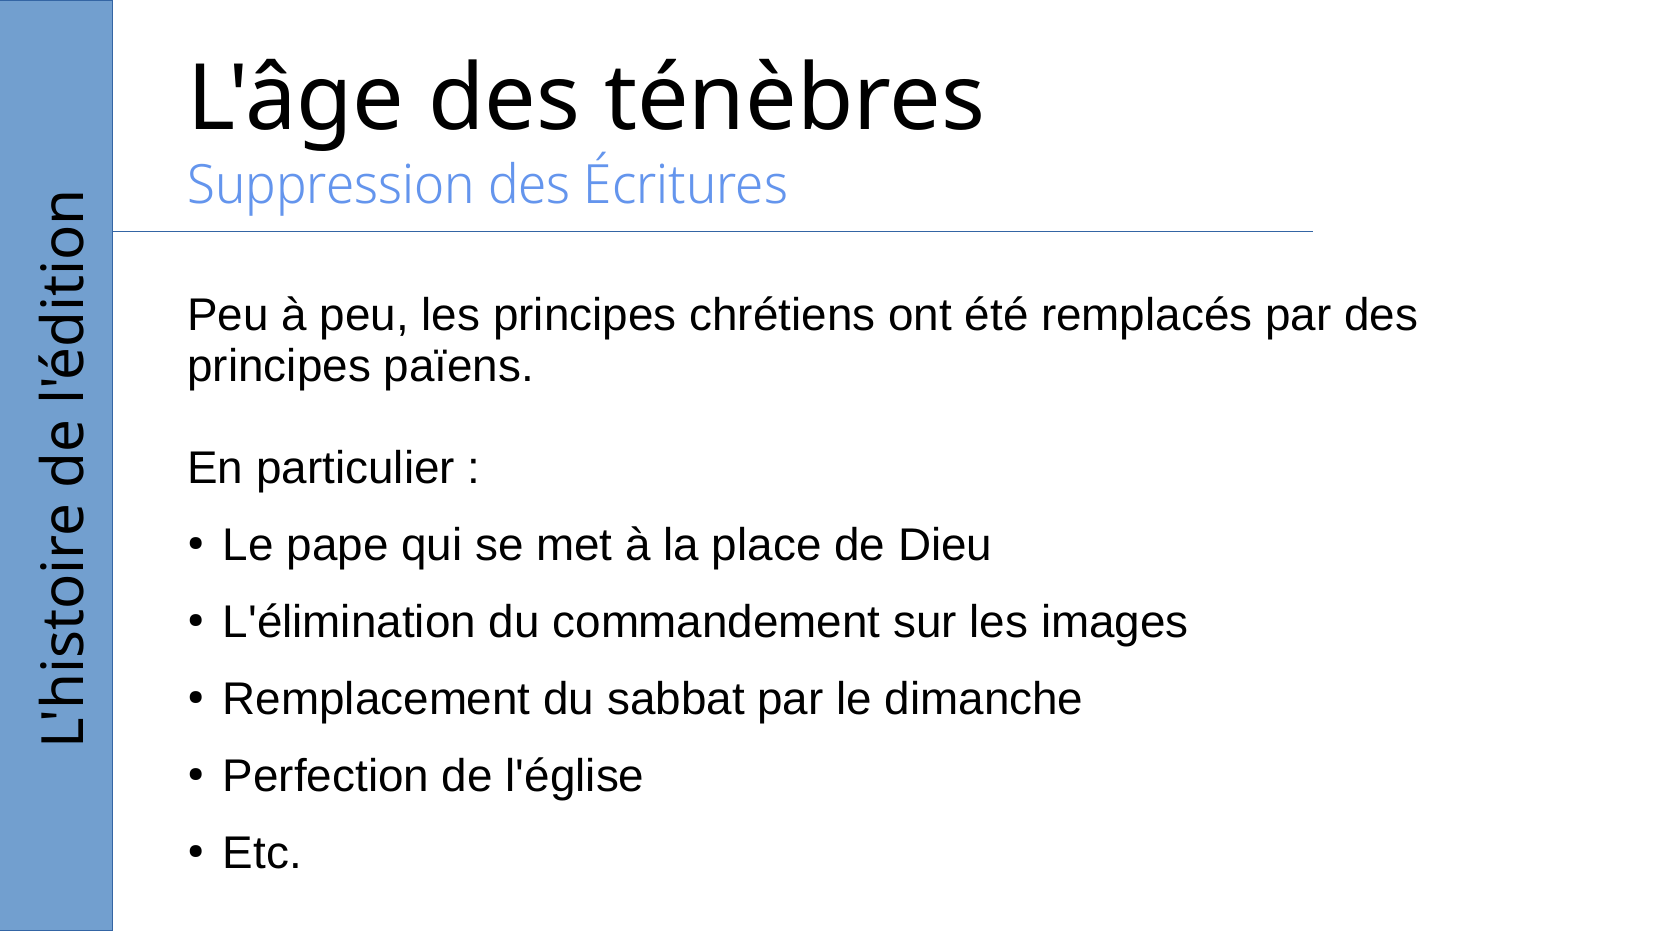

# L'âge des ténèbres
Suppression des Écritures
Peu à peu, les principes chrétiens ont été remplacés par des principes païens.
En particulier :
Le pape qui se met à la place de Dieu
L'élimination du commandement sur les images
Remplacement du sabbat par le dimanche
Perfection de l'église
Etc.
L'histoire de l'édition